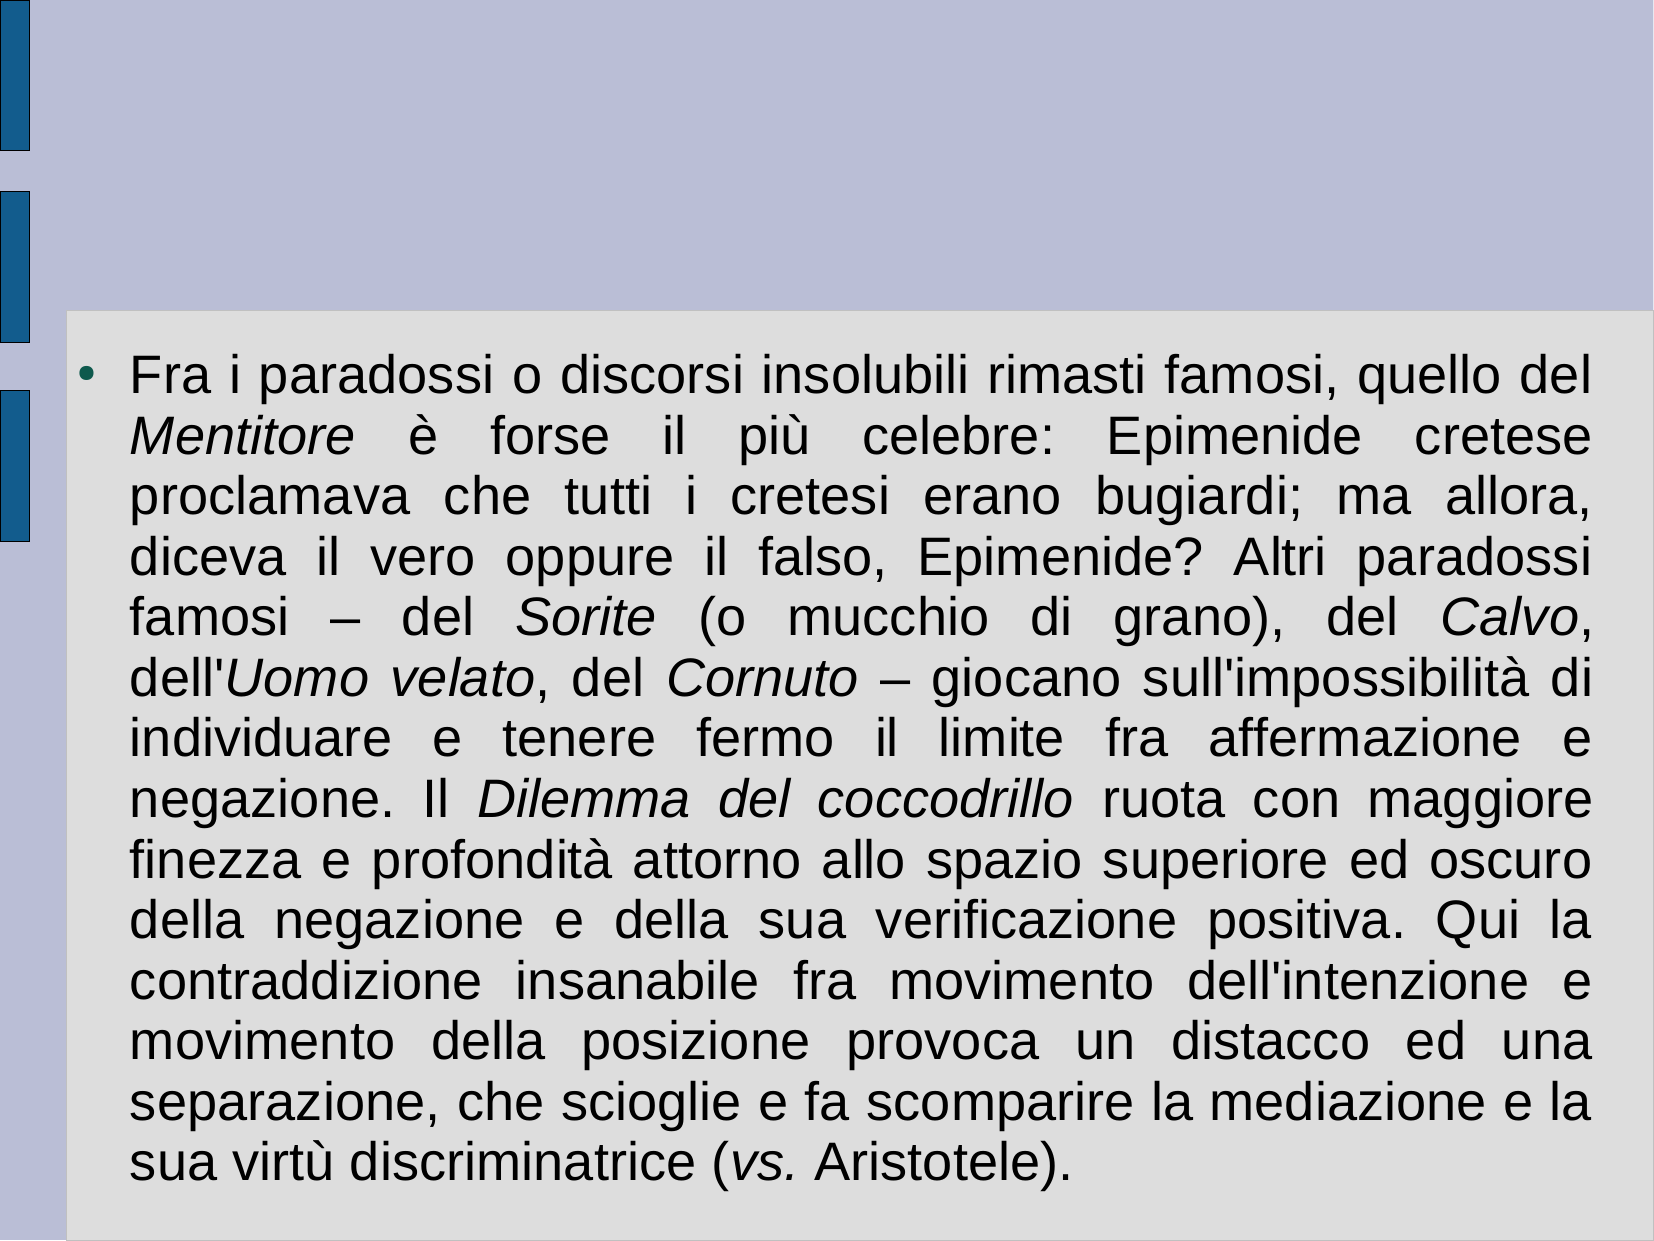

#
Fra i paradossi o discorsi insolubili rimasti famosi, quello del Mentitore è forse il più celebre: Epimenide cretese proclamava che tutti i cretesi erano bugiardi; ma allora, diceva il vero oppure il falso, Epimenide? Altri paradossi famosi – del Sorite (o mucchio di grano), del Calvo, dell'Uomo velato, del Cornuto – giocano sull'impossibilità di individuare e tenere fermo il limite fra affermazione e negazione. Il Dilemma del coccodrillo ruota con maggiore finezza e profondità attorno allo spazio superiore ed oscuro della negazione e della sua verificazione positiva. Qui la contraddizione insanabile fra movimento dell'intenzione e movimento della posizione provoca un distacco ed una separazione, che scioglie e fa scomparire la mediazione e la sua virtù discriminatrice (vs. Aristotele).